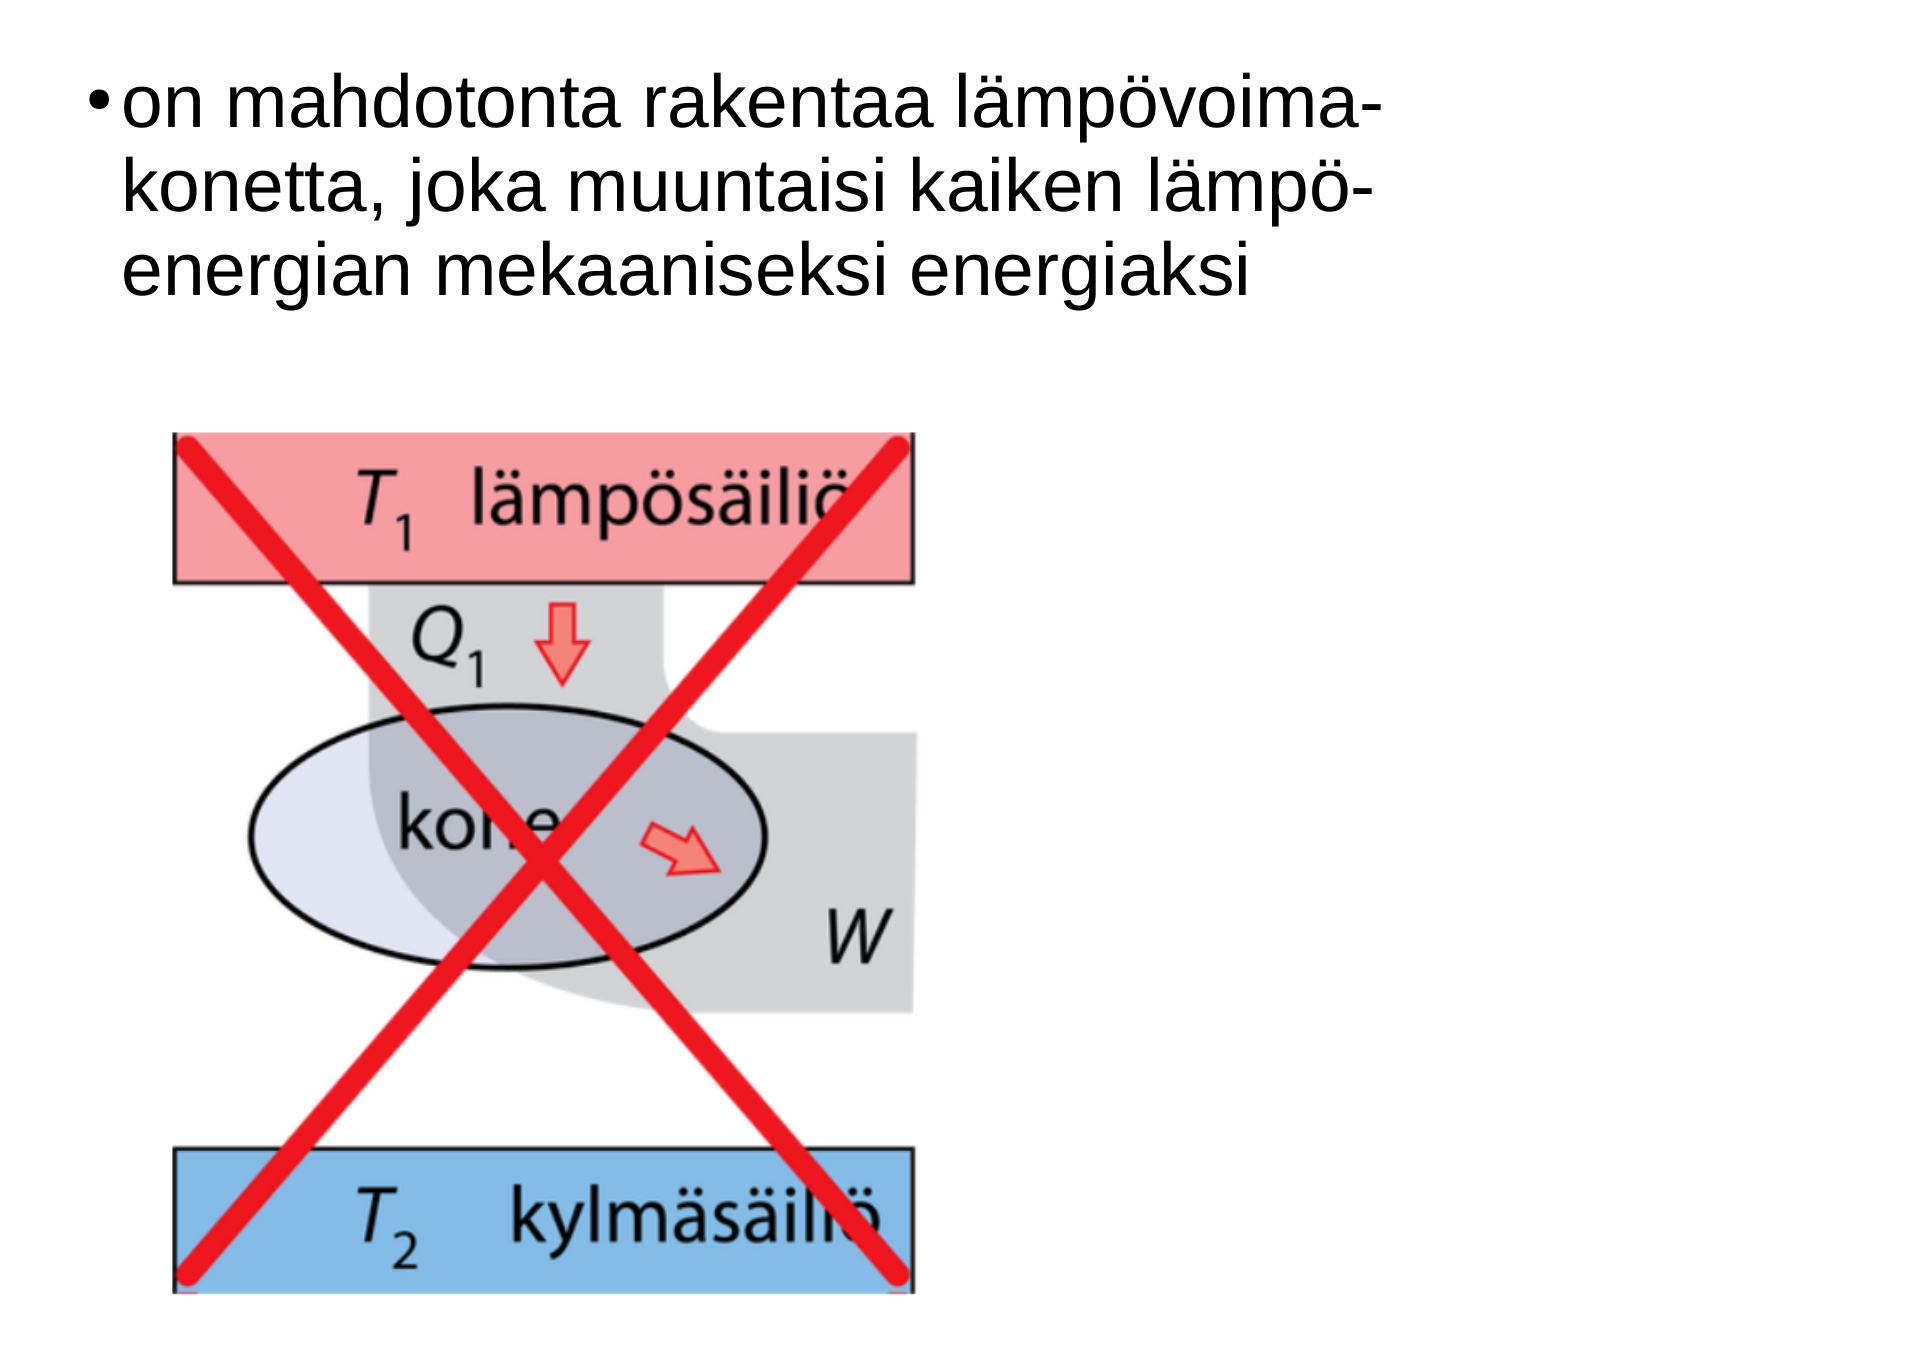

on mahdotonta rakentaa lämpövoima-konetta, joka muuntaisi kaiken lämpö-energian mekaaniseksi energiaksi